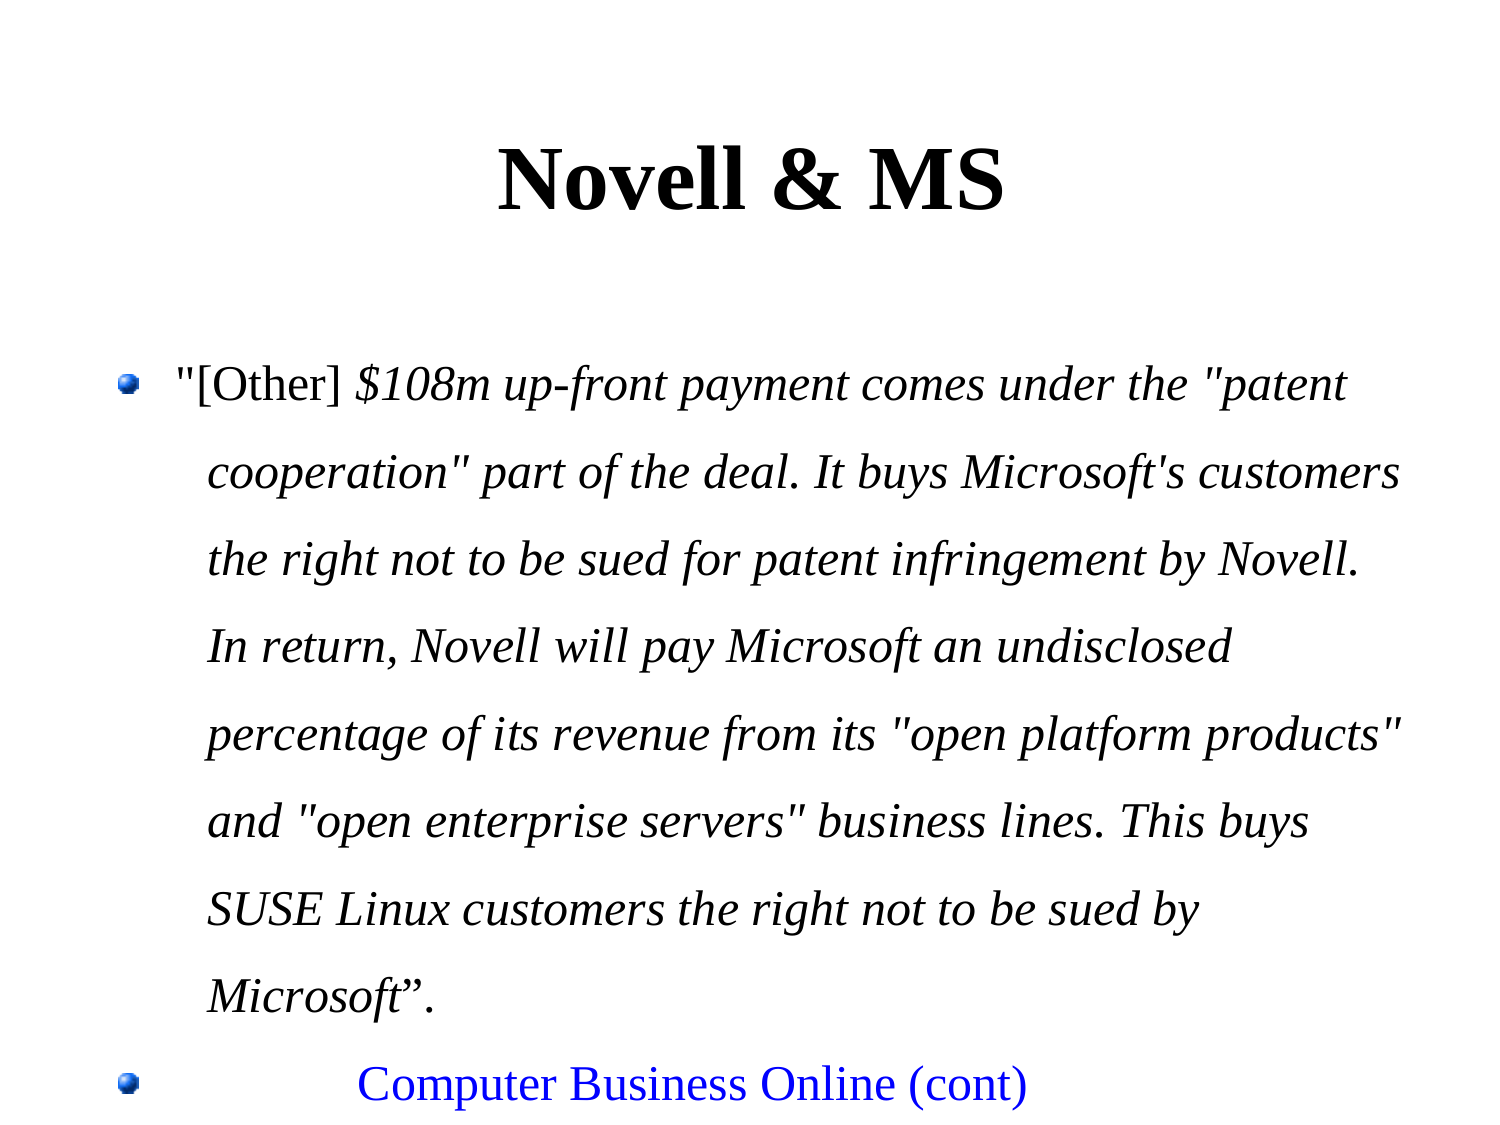

# Novell & MS
 "[Other] $108m up-front payment comes under the "patent cooperation" part of the deal. It buys Microsoft's customers the right not to be sued for patent infringement by Novell. In return, Novell will pay Microsoft an undisclosed percentage of its revenue from its "open platform products" and "open enterprise servers" business lines. This buys SUSE Linux customers the right not to be sued by Microsoft”.
	Computer Business Online (cont)